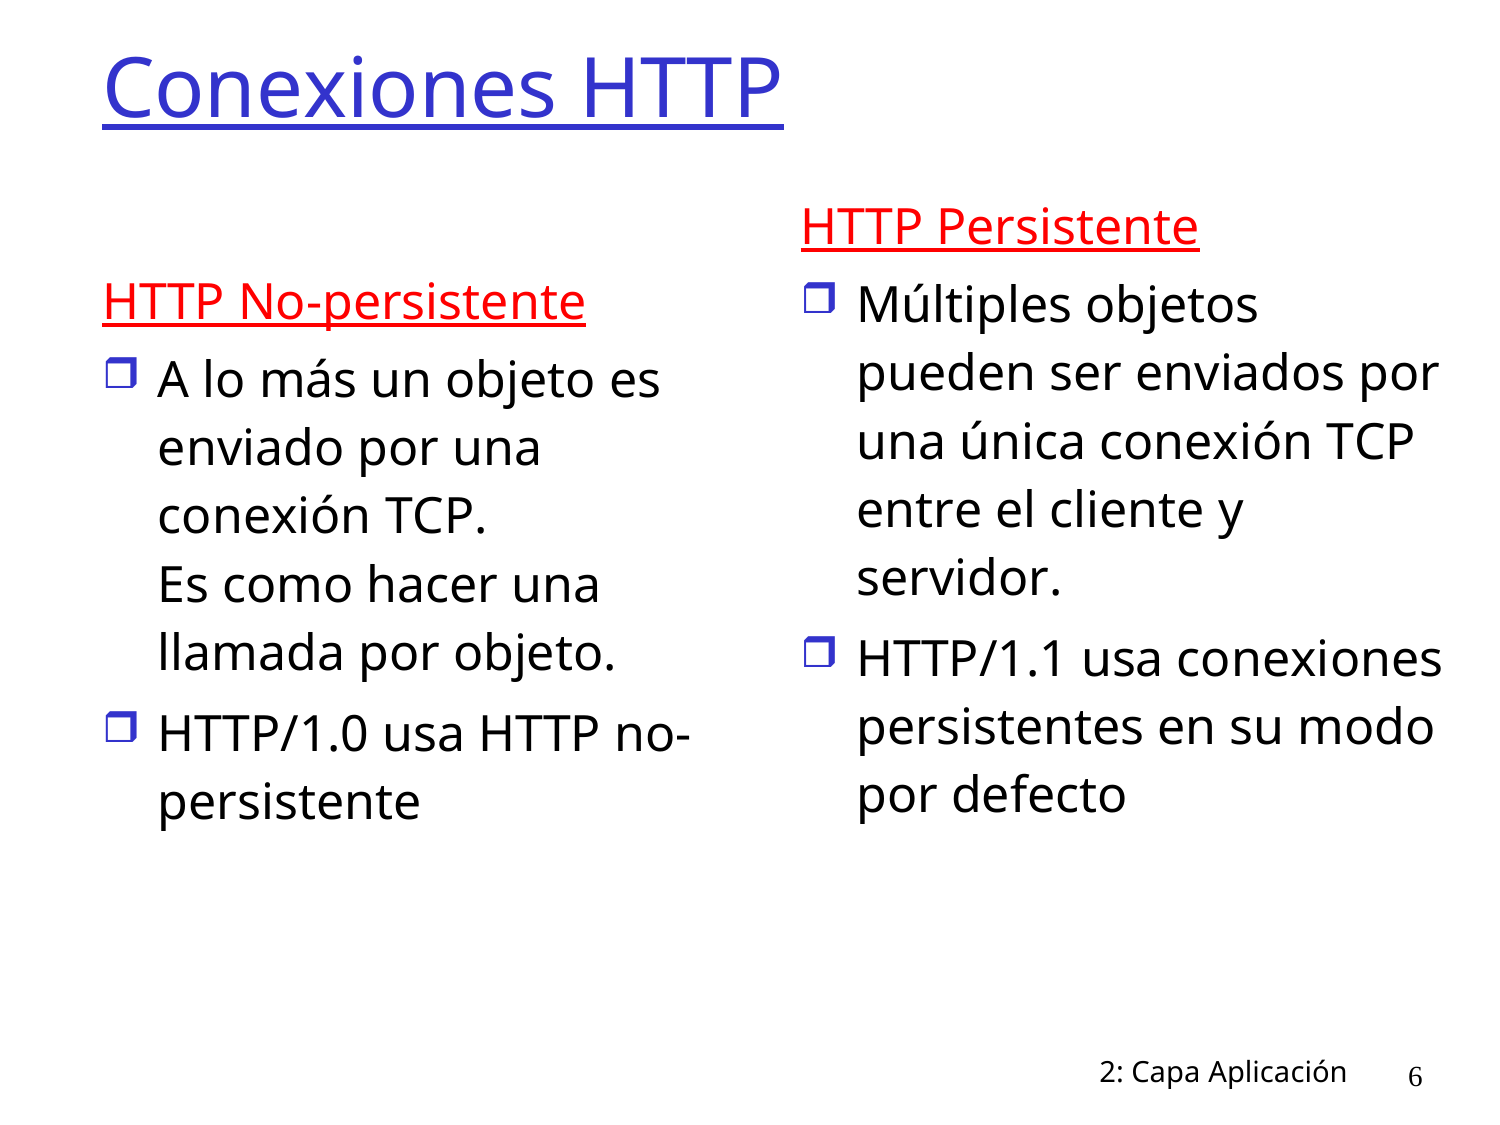

# Conexiones HTTP
HTTP Persistente
Múltiples objetos pueden ser enviados por una única conexión TCP entre el cliente y servidor.
HTTP/1.1 usa conexiones persistentes en su modo por defecto
HTTP No-persistente
A lo más un objeto es enviado por una conexión TCP.
Es como hacer una llamada por objeto.
HTTP/1.0 usa HTTP no-persistente